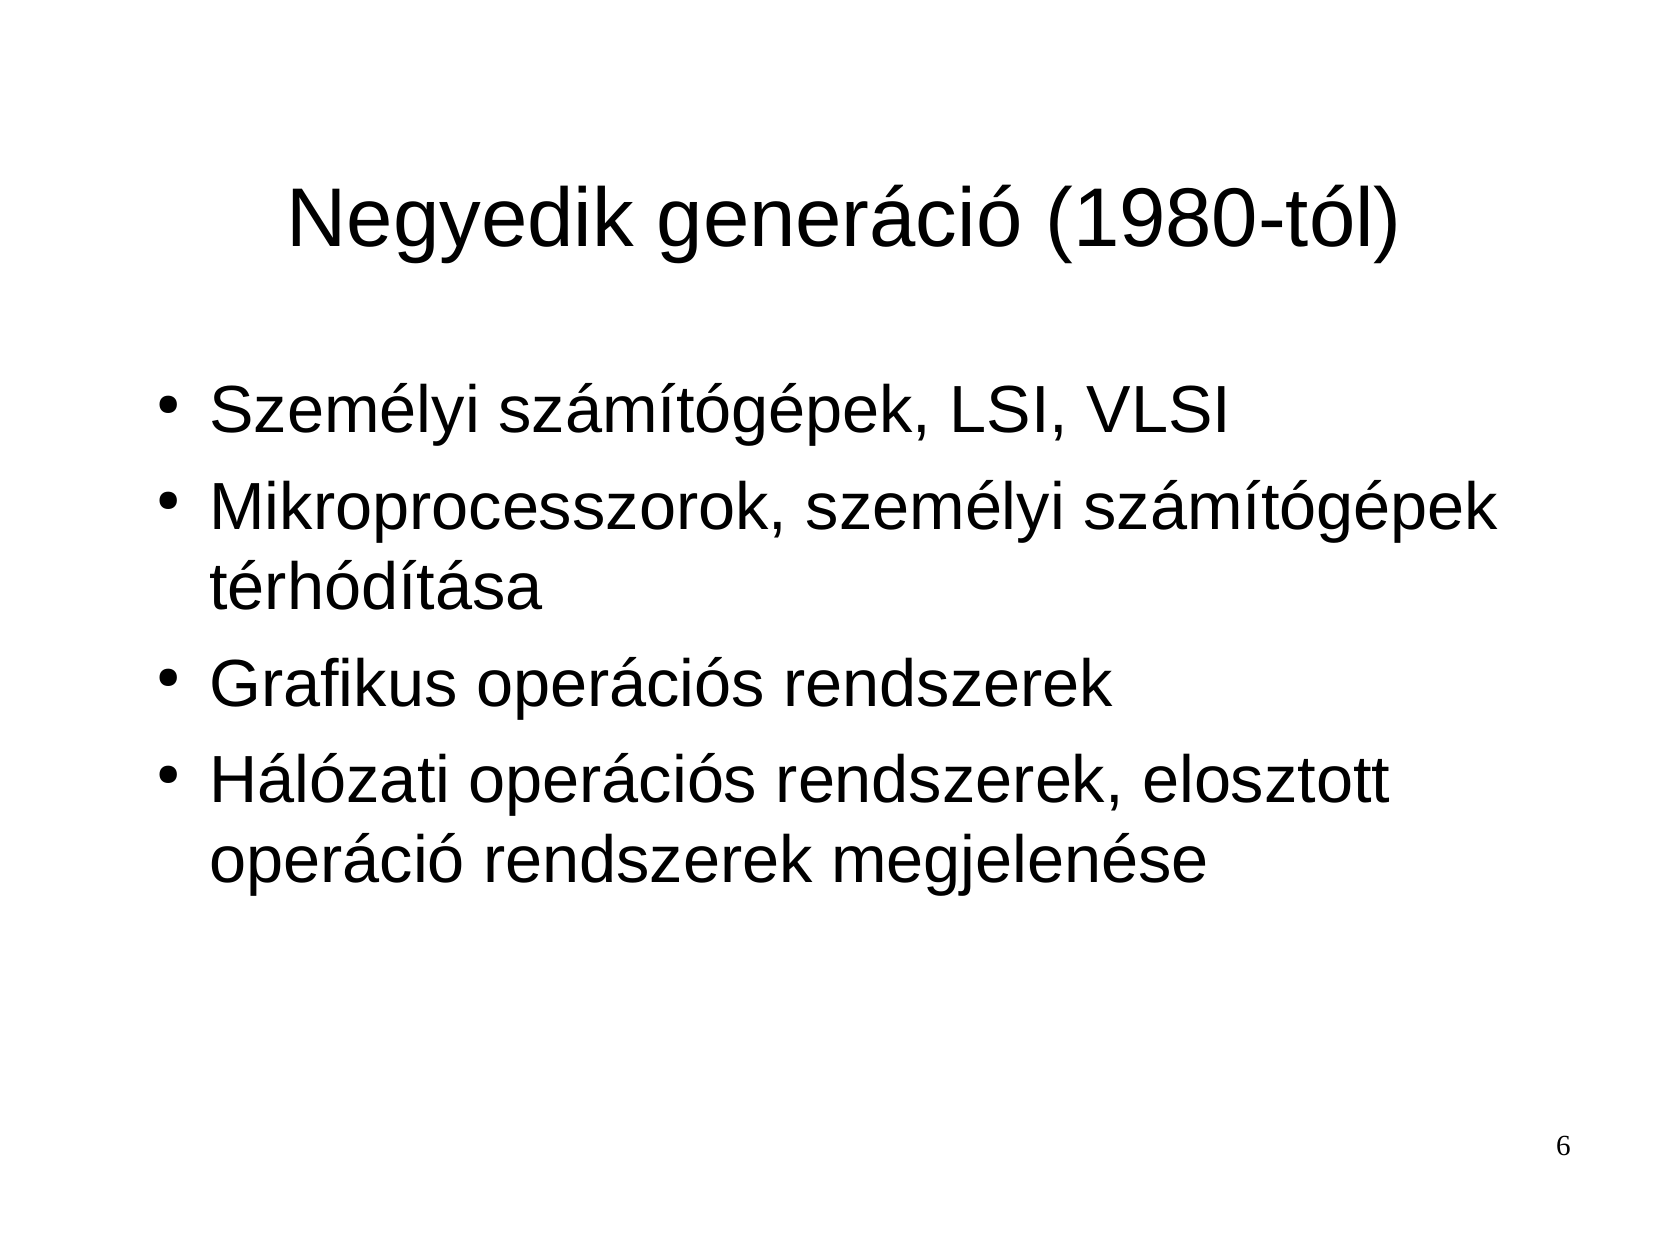

# Negyedik generáció (1980-tól)
Személyi számítógépek, LSI, VLSI
Mikroprocesszorok, személyi számítógépek térhódítása
Grafikus operációs rendszerek
Hálózati operációs rendszerek, elosztott operáció rendszerek megjelenése
6